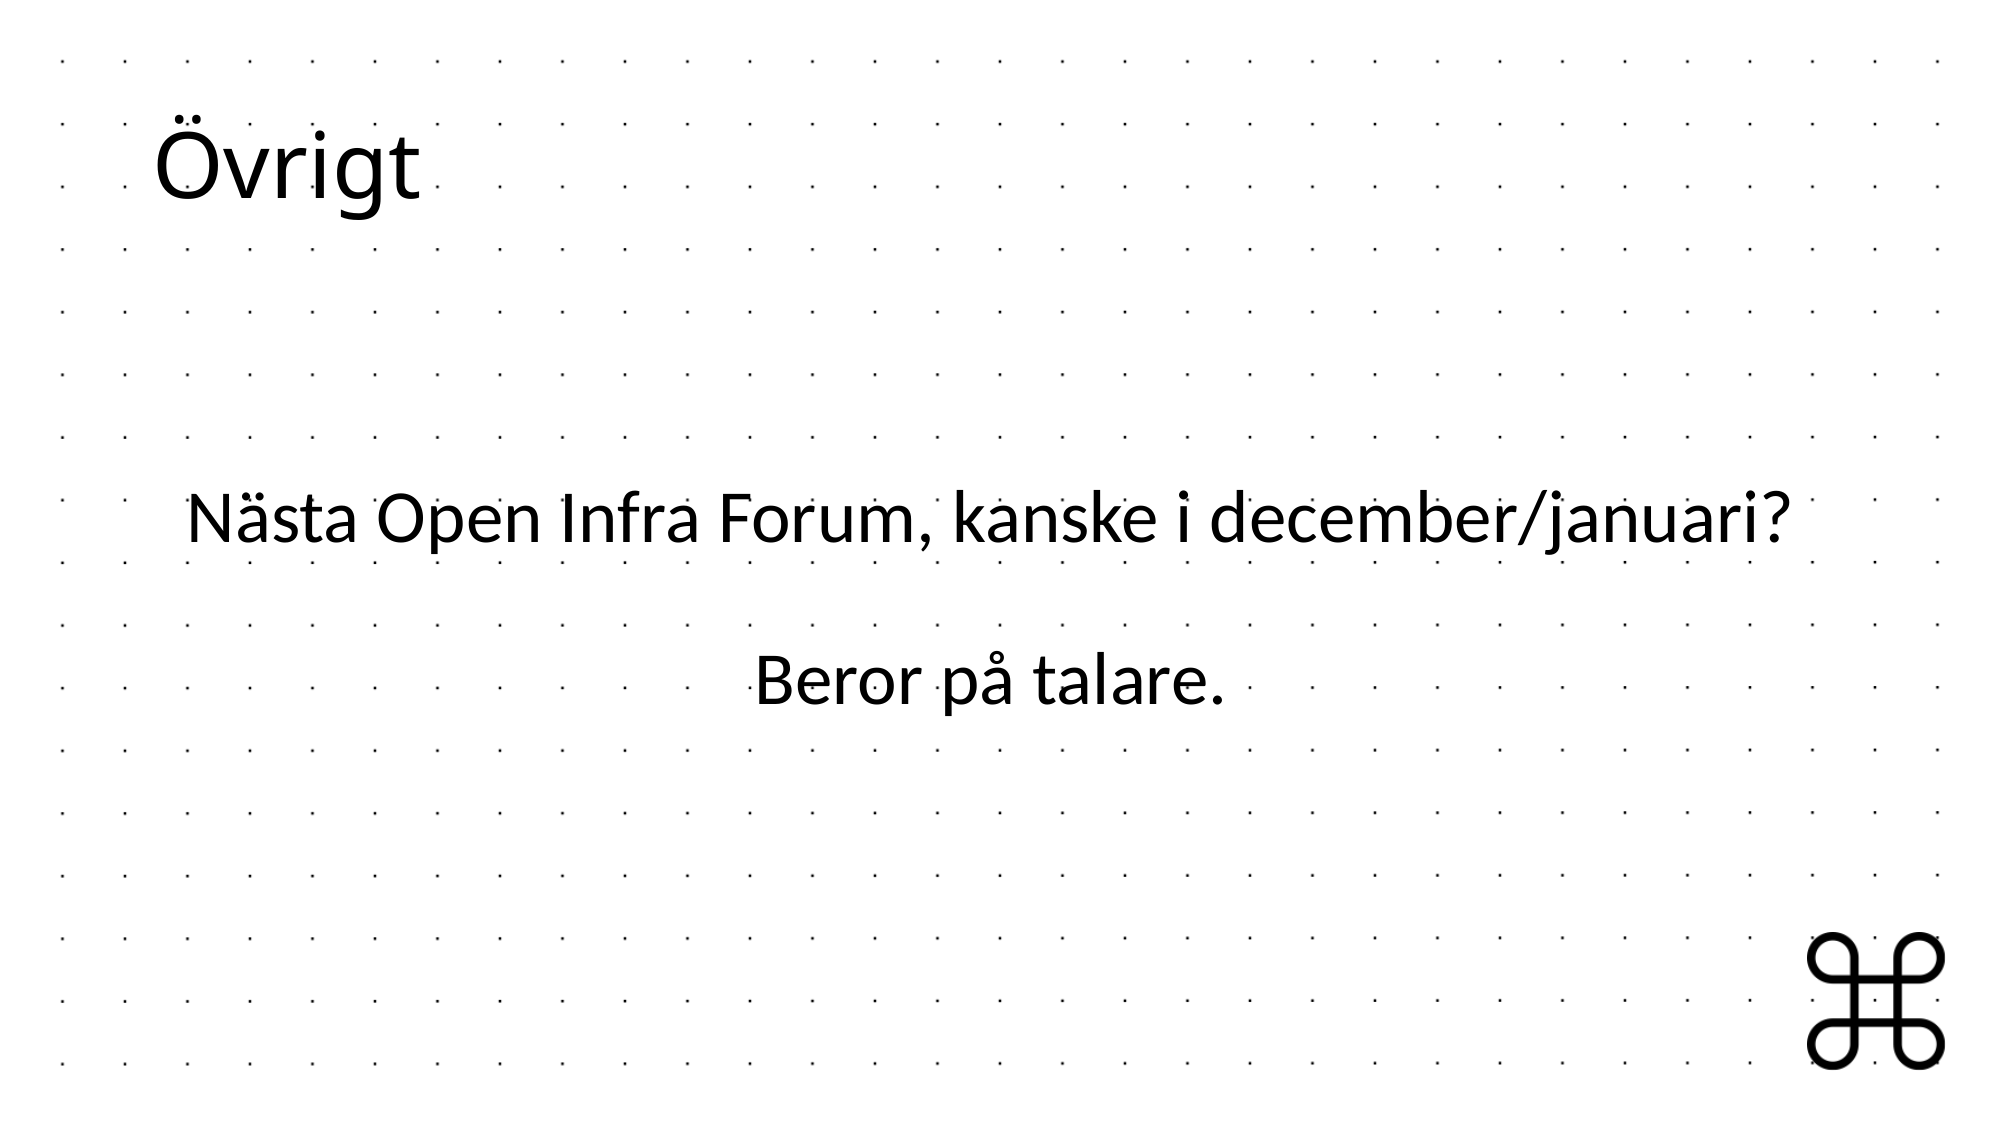

Övrigt
Nästa Open Infra Forum, kanske i december/januari?
Beror på talare.